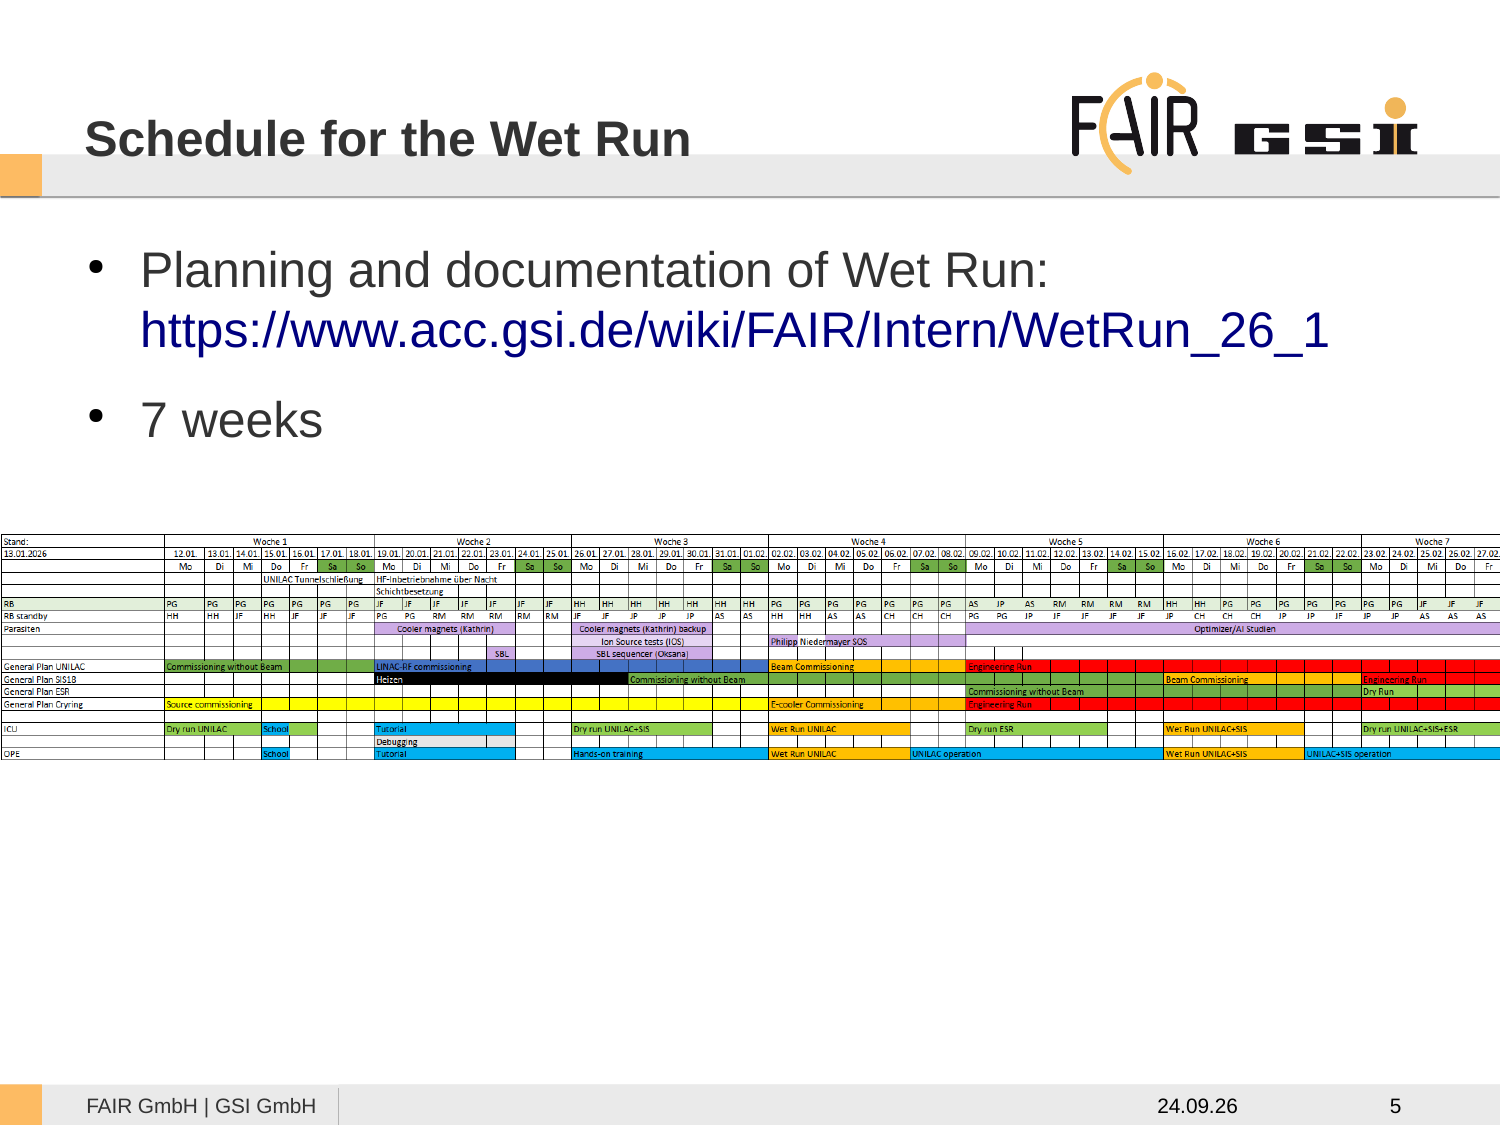

# Schedule for the Wet Run
Planning and documentation of Wet Run:
https://www.acc.gsi.de/wiki/FAIR/Intern/WetRun_26_1
7 weeks